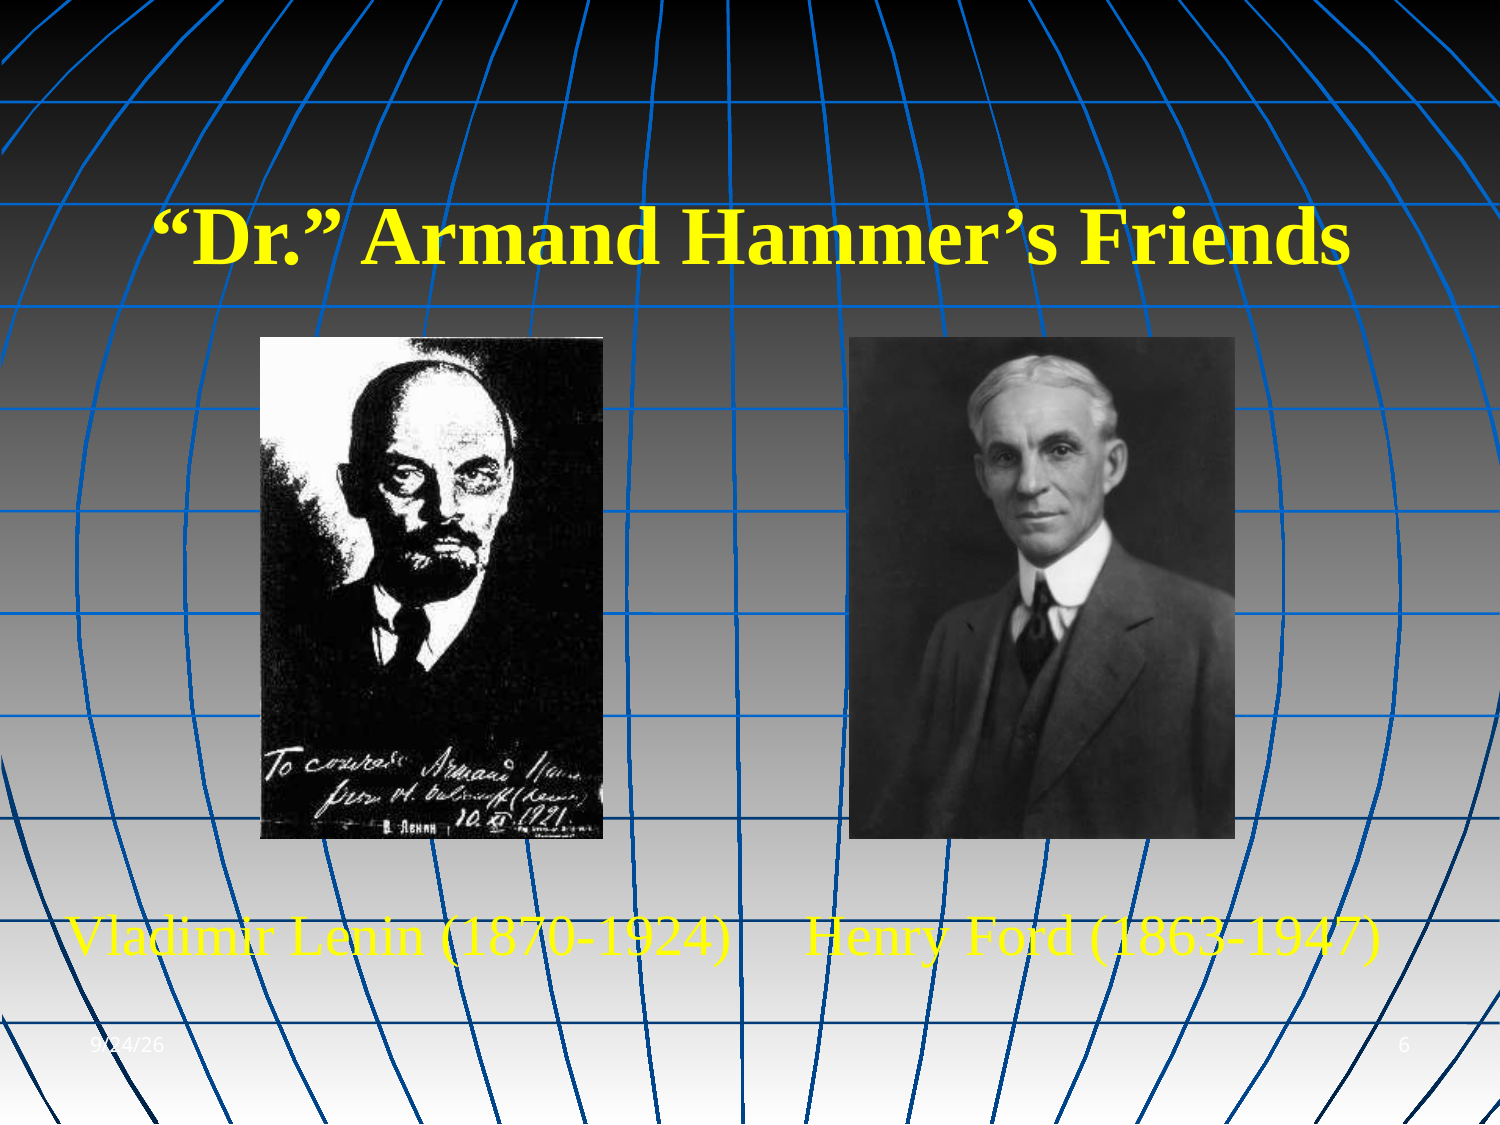

# “Dr.” Armand Hammer’s Friends
Vladimir Lenin (1870-1924) Henry Ford (1863-1947)